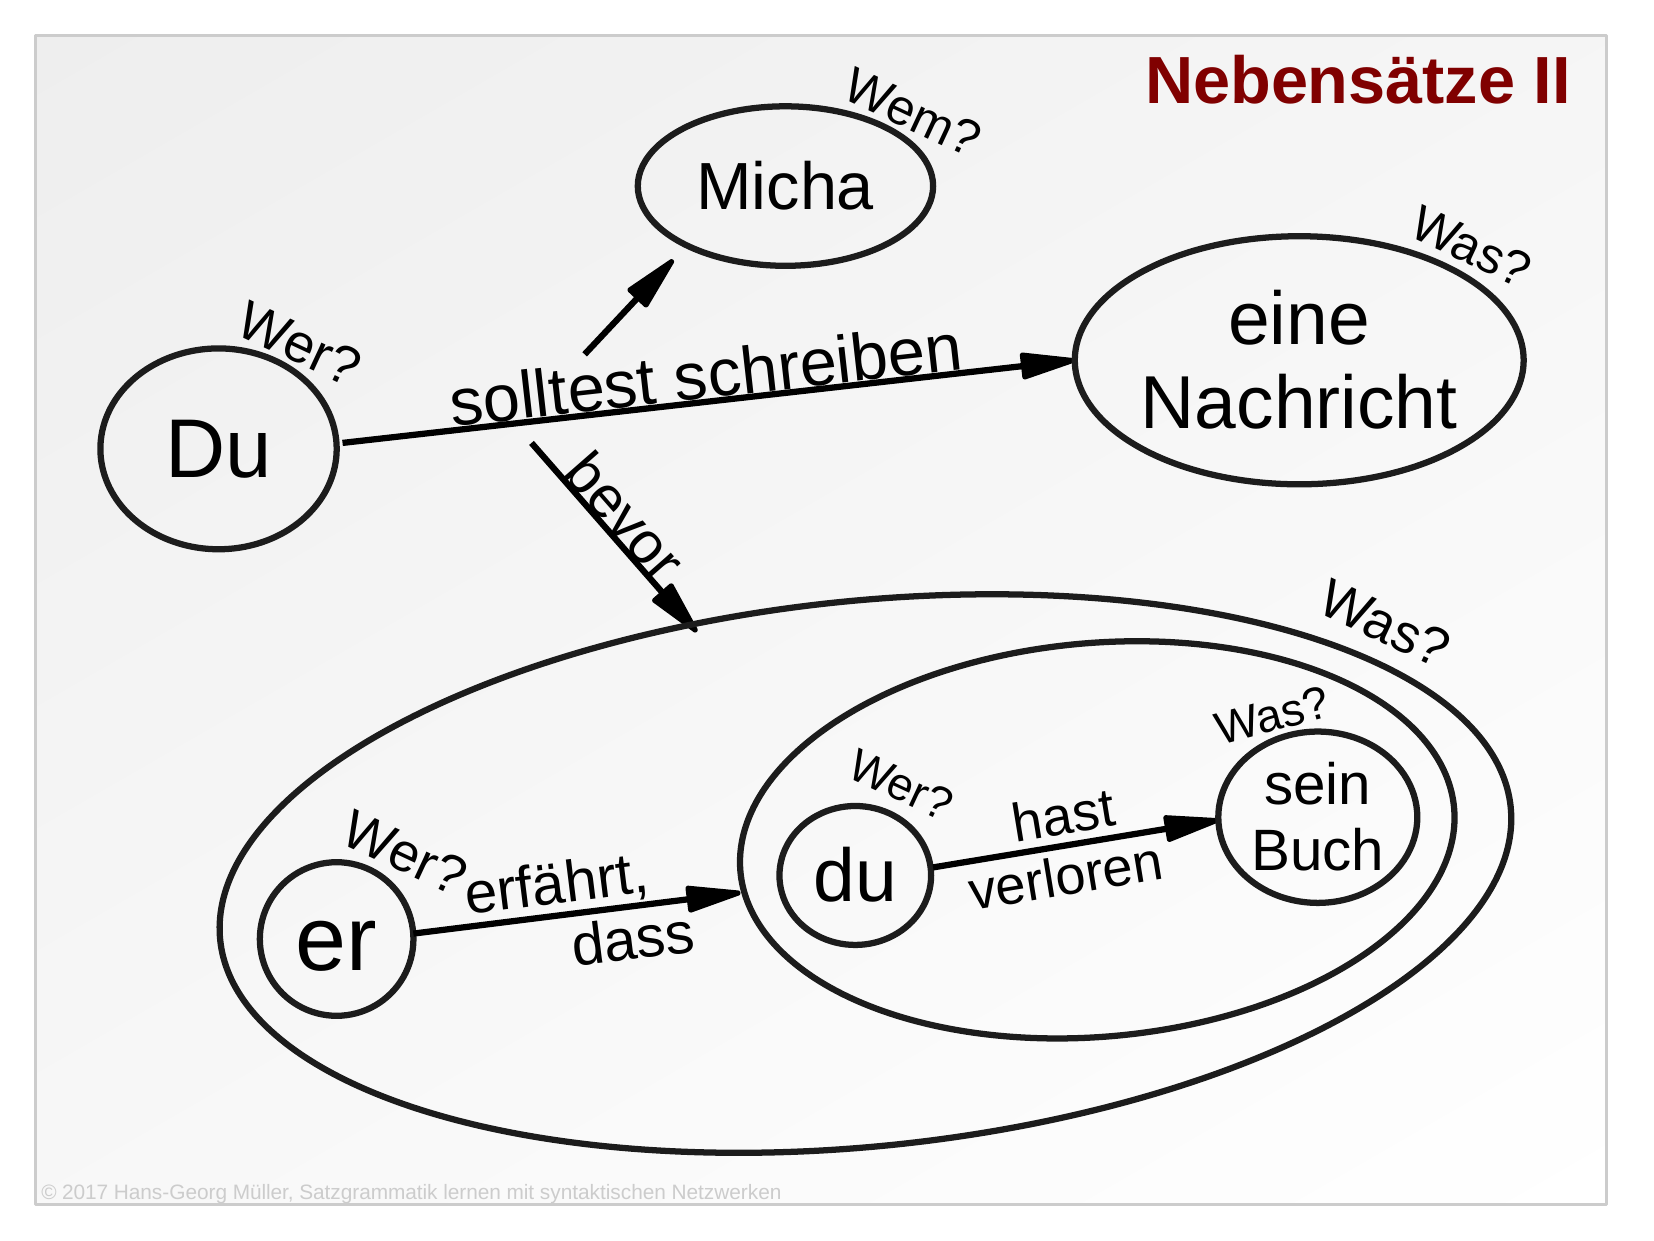

# Nebensätze II
Wem?
Micha
Was?
eine
Nachricht
Wer?
Du
solltest schreiben
bevor
Was?
Was?
sein
Buch
Wer?
du
hast
verloren
Wer?
er
erfährt,
dass